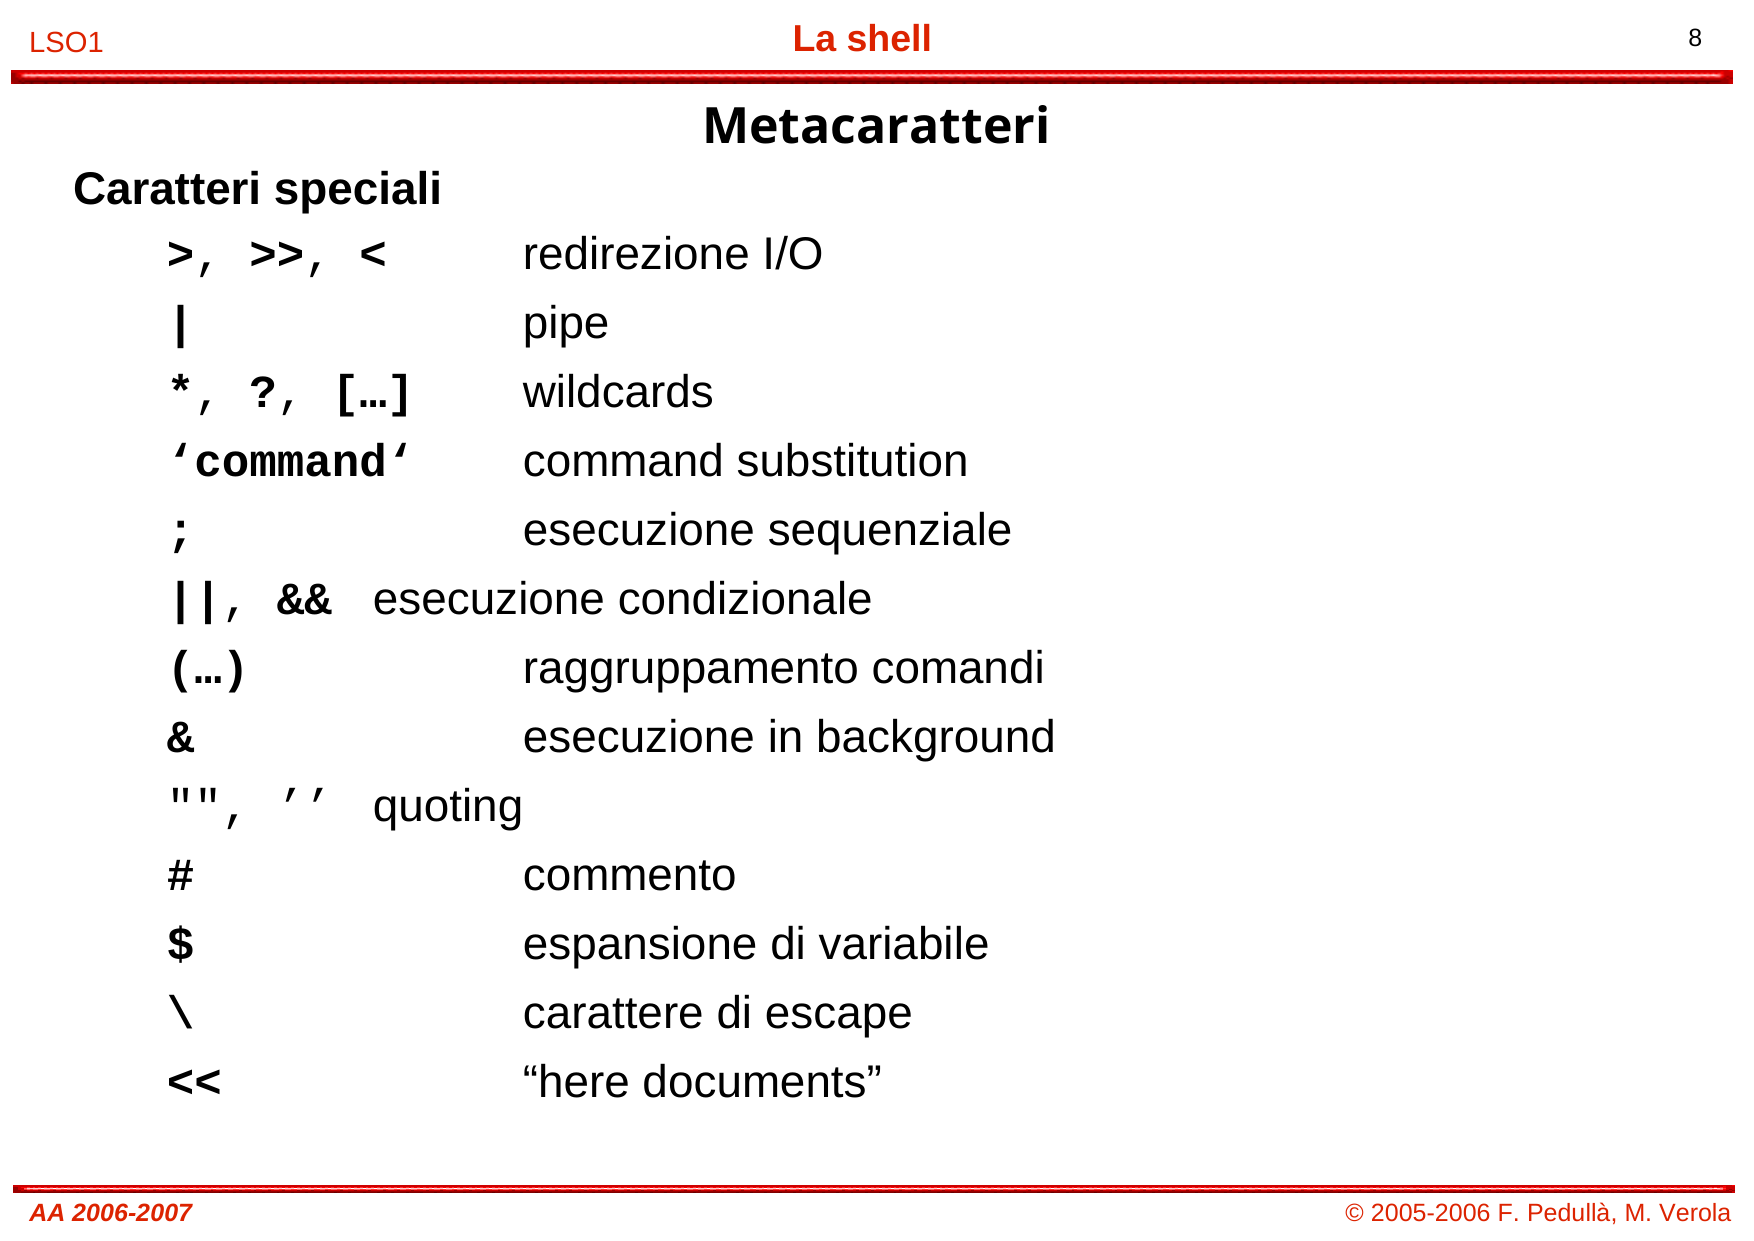

# Metacaratteri
Caratteri speciali
>, >>, <	redirezione I/O
|		pipe
*, ?, […]	wildcards
‘command‘	command substitution
;		esecuzione sequenziale
||, &&	esecuzione condizionale
(…)		raggruppamento comandi
&		esecuzione in background
"", ’’	quoting
#		commento
$		espansione di variabile
\		carattere di escape
<<		“here documents”